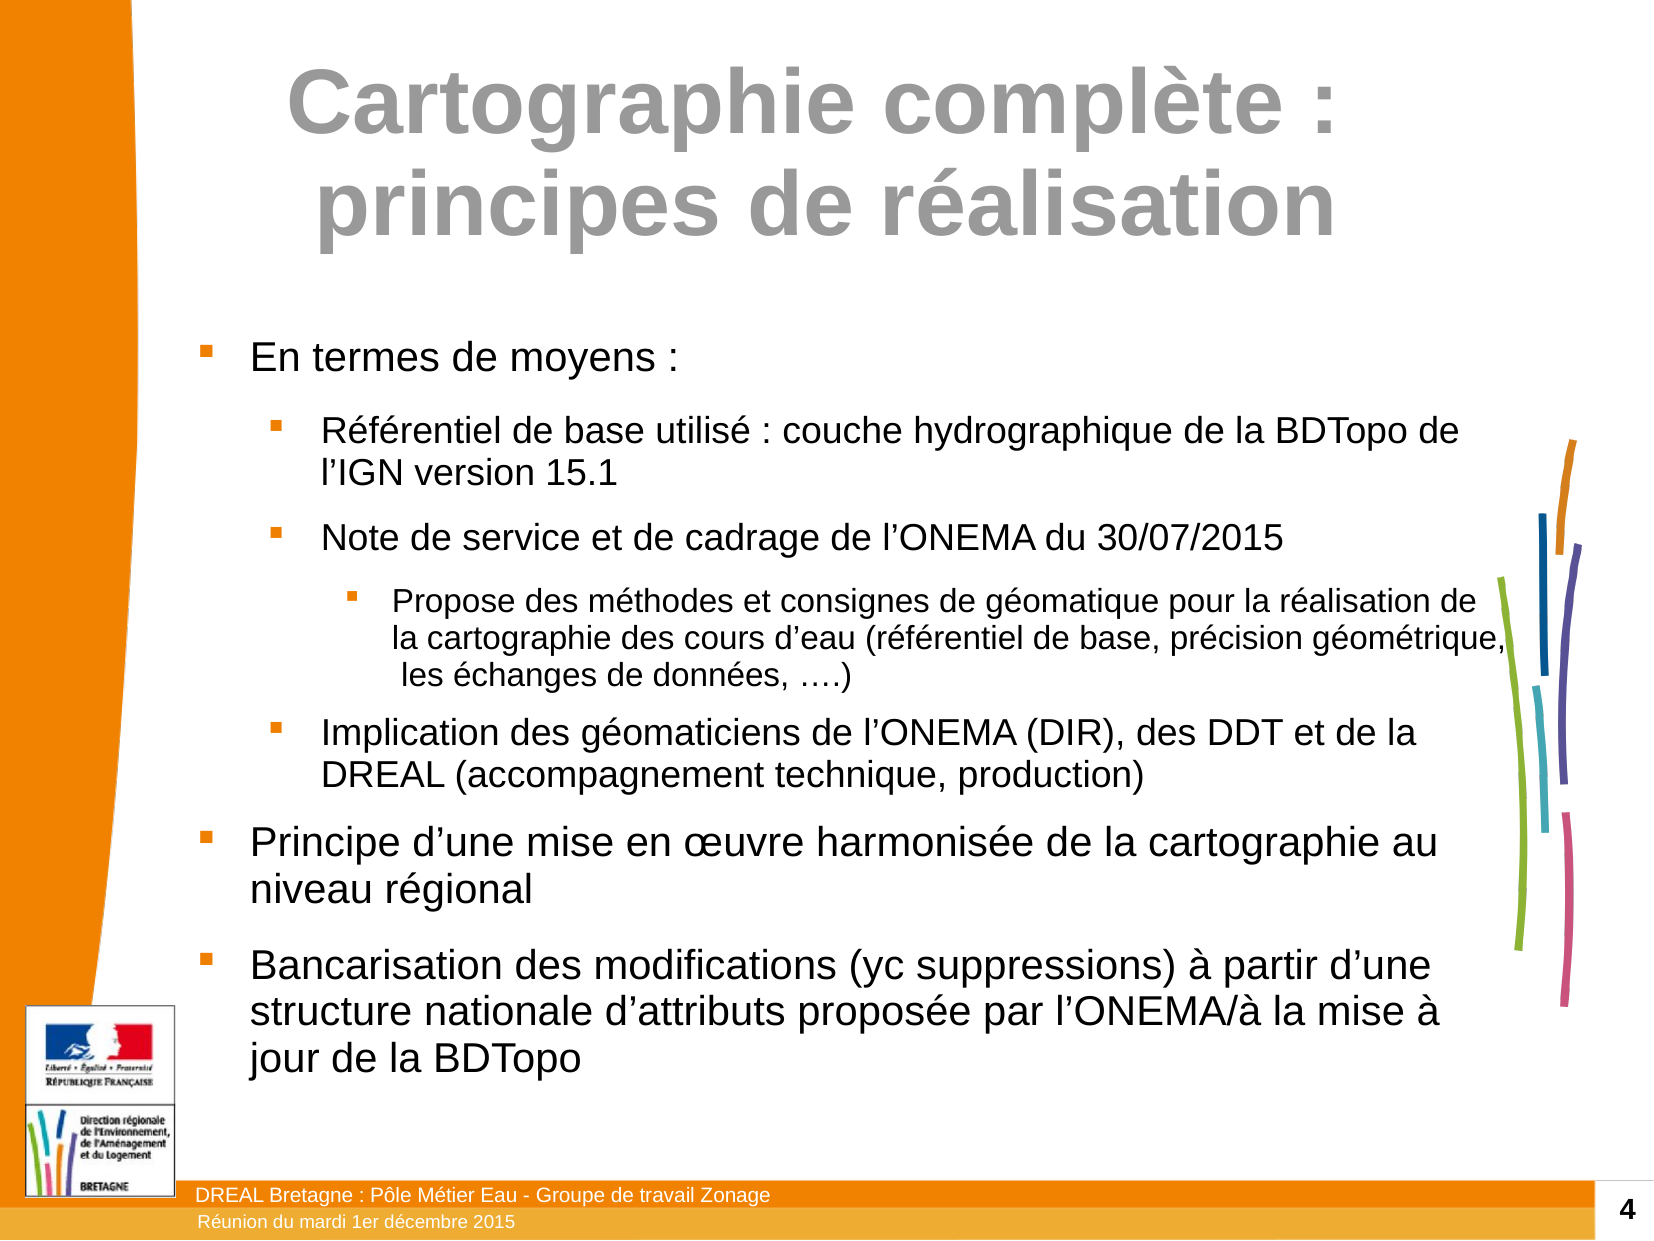

# Cartographie complète : principes de réalisation
En termes de moyens :
Référentiel de base utilisé : couche hydrographique de la BDTopo de l’IGN version 15.1
Note de service et de cadrage de l’ONEMA du 30/07/2015
Propose des méthodes et consignes de géomatique pour la réalisation de la cartographie des cours d’eau (référentiel de base, précision géométrique, les échanges de données, ….)
Implication des géomaticiens de l’ONEMA (DIR), des DDT et de la DREAL (accompagnement technique, production)
Principe d’une mise en œuvre harmonisée de la cartographie au niveau régional
Bancarisation des modifications (yc suppressions) à partir d’une structure nationale d’attributs proposée par l’ONEMA/à la mise à jour de la BDTopo
DREAL Bretagne : Pôle Métier Eau - Groupe de travail Zonage
4
Réunion du mardi 1er décembre 2015